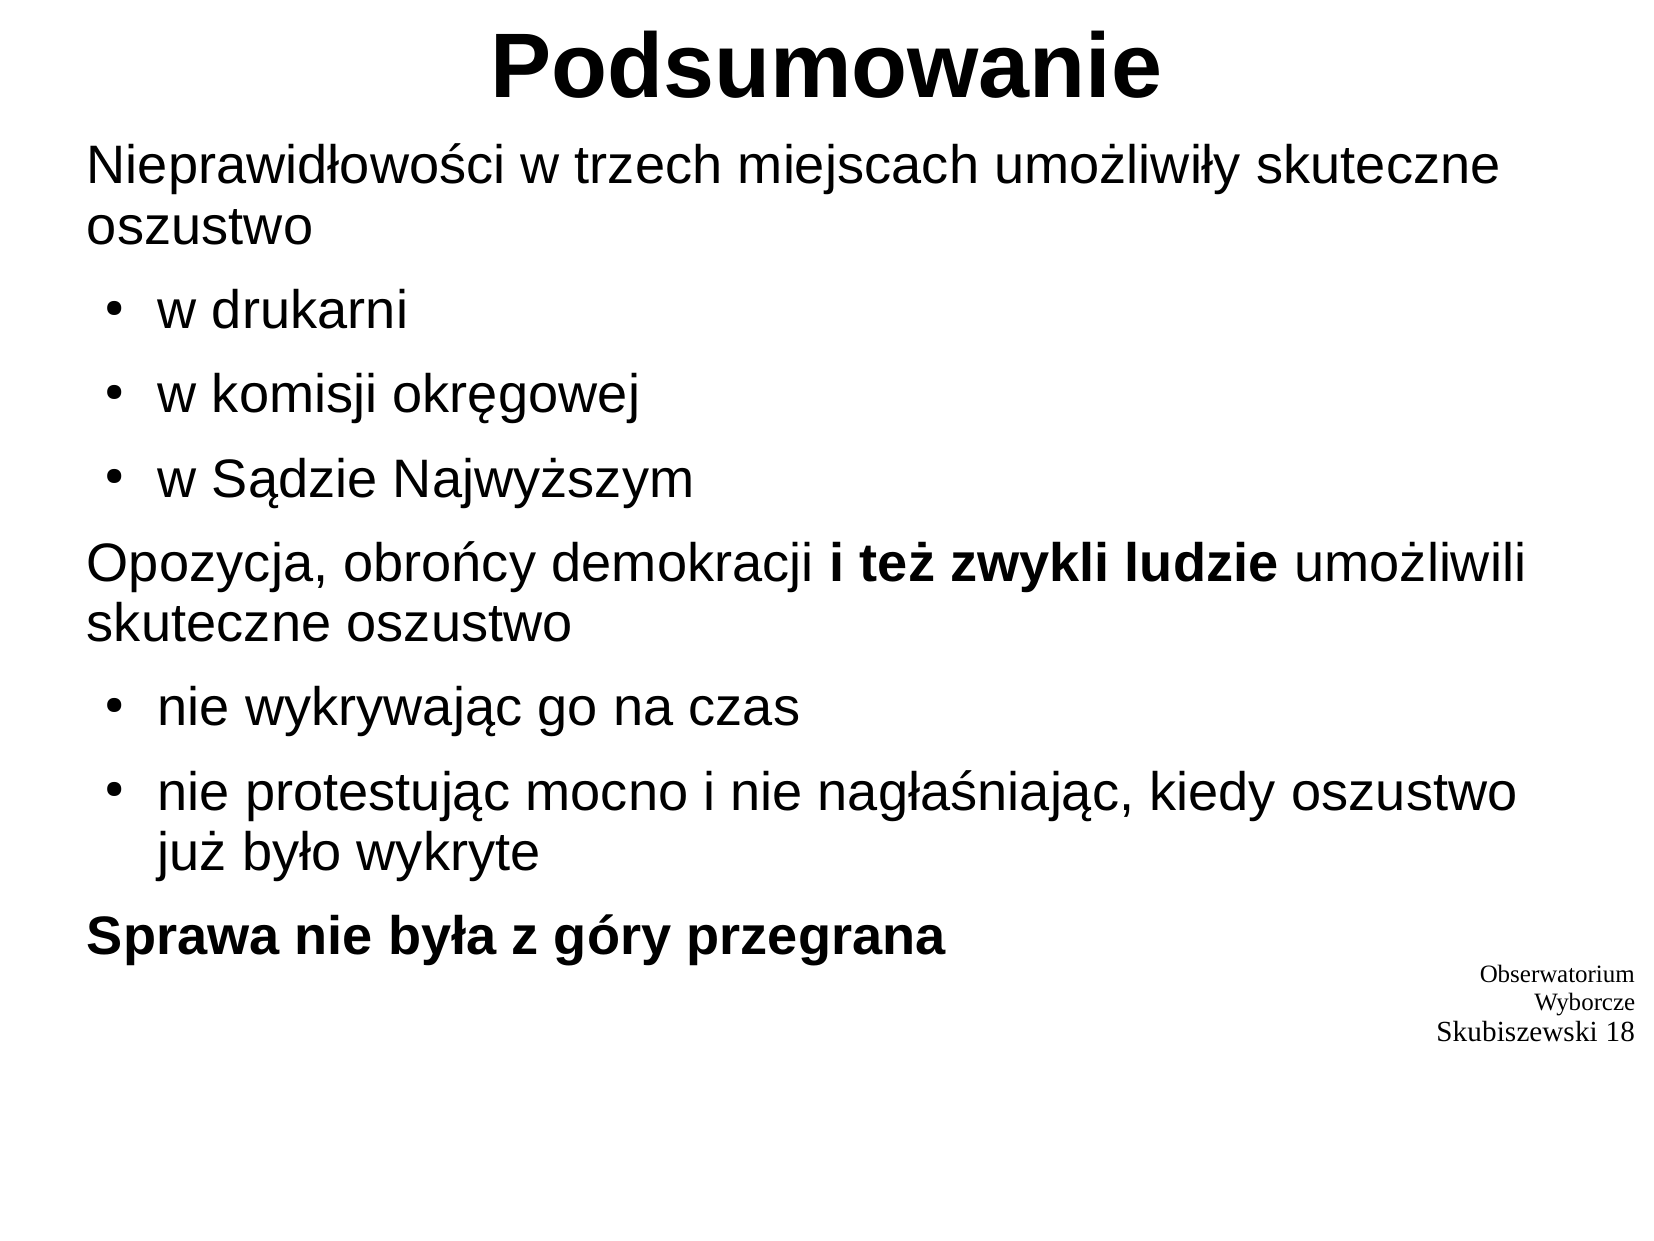

# Podsumowanie
Nieprawidłowości w trzech miejscach umożliwiły skuteczne oszustwo
w drukarni
w komisji okręgowej
w Sądzie Najwyższym
Opozycja, obrońcy demokracji i też zwykli ludzie umożliwili skuteczne oszustwo
nie wykrywając go na czas
nie protestując mocno i nie nagłaśniając, kiedy oszustwo już było wykryte
Sprawa nie była z góry przegrana
18